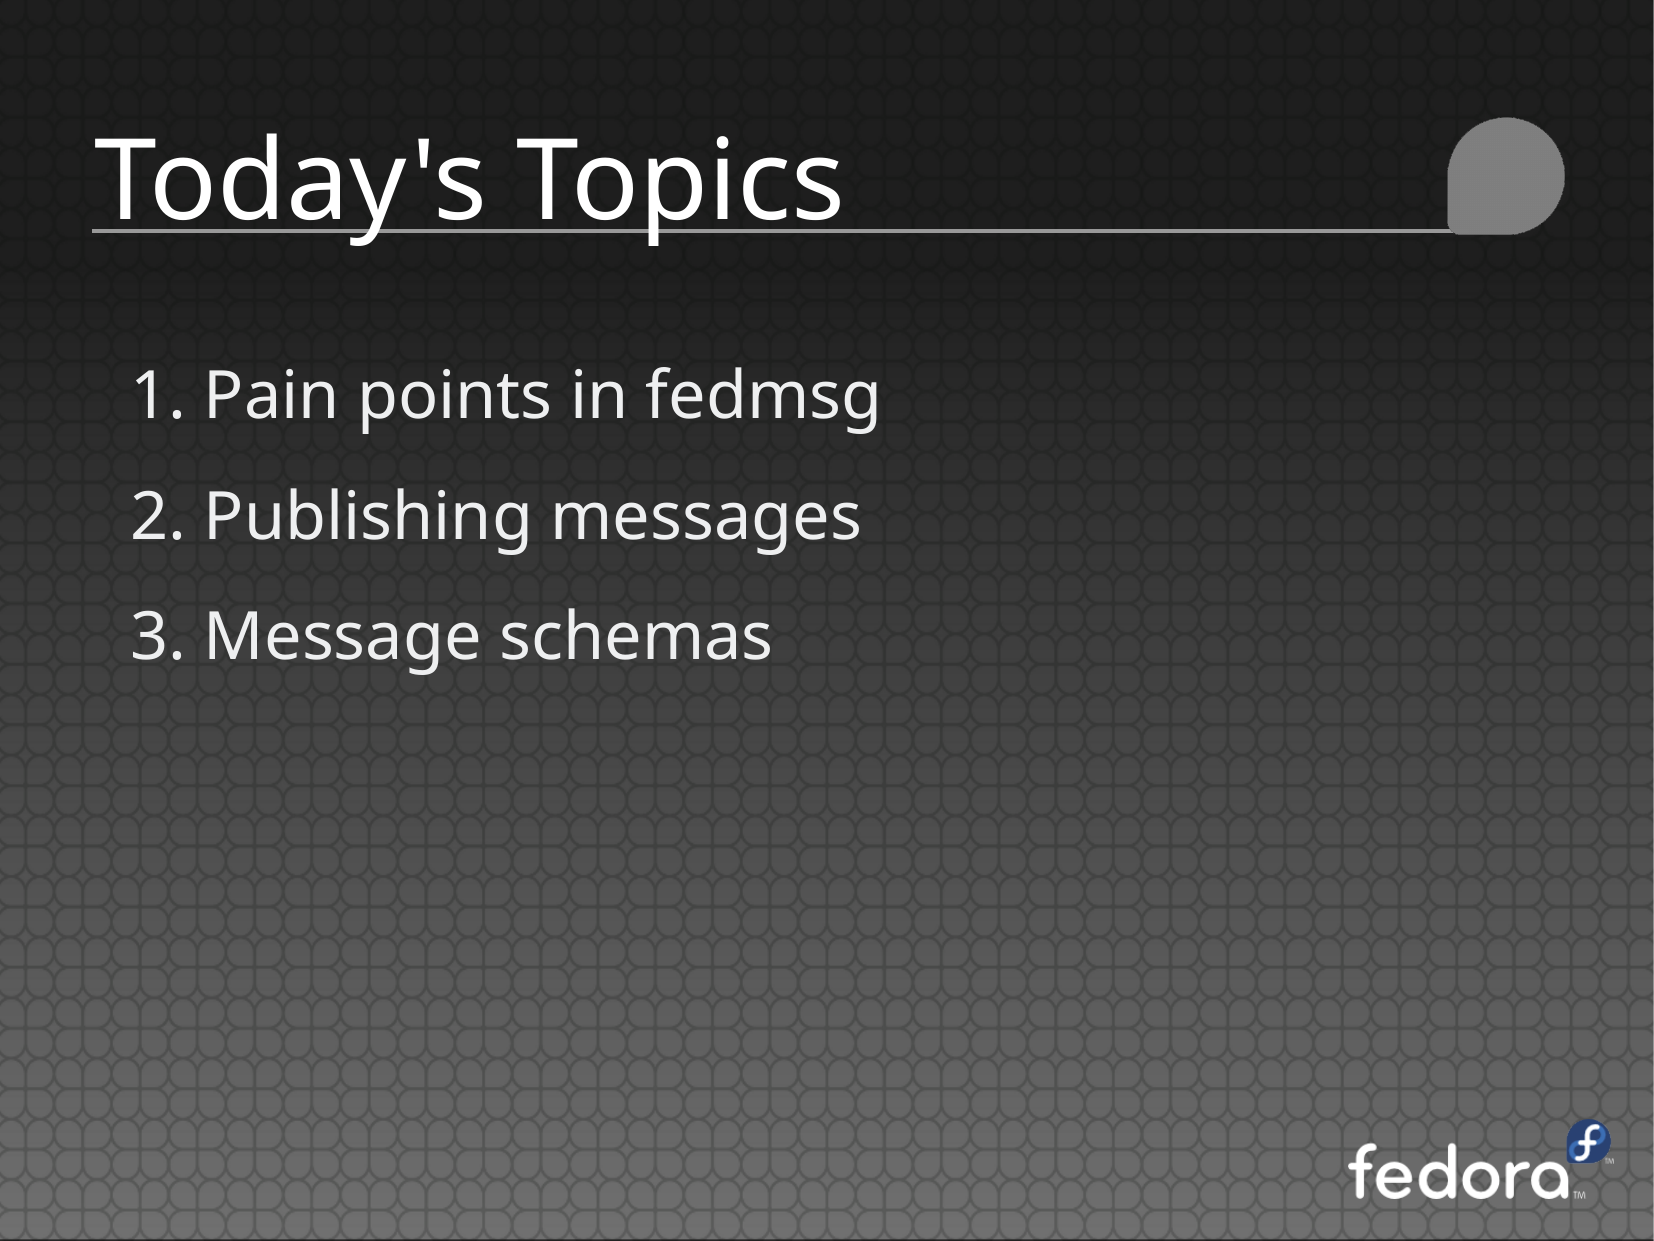

# Today's Topics
 Pain points in fedmsg
 Publishing messages
 Message schemas